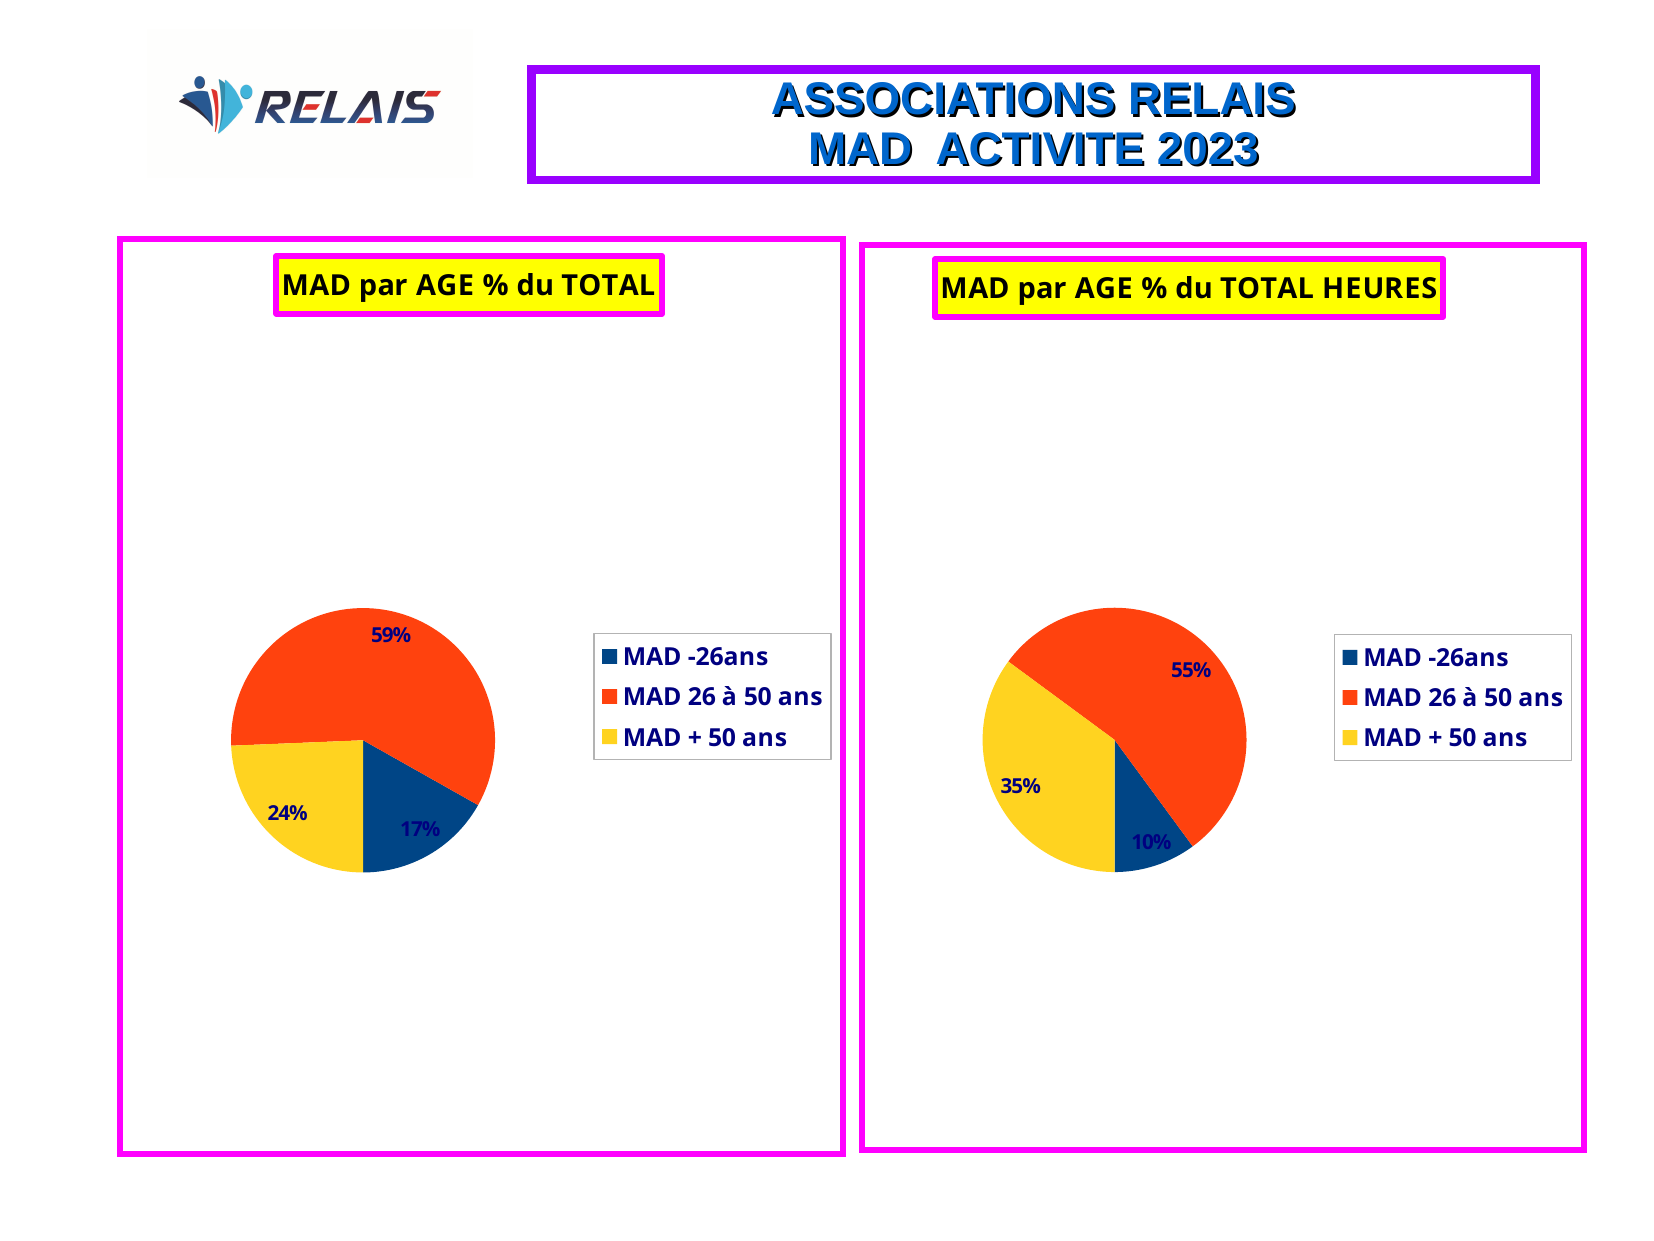

# ASSOCIATIONS RELAIS MAD ACTIVITE 2023
### Chart: MAD par AGE % du TOTAL
| Category | TOTAL |
|---|---|
| MAD -26ans | 0.168 |
| MAD 26 à 50 ans | 0.587 |
| MAD + 50 ans | 0.243 |
### Chart: MAD par AGE % du TOTAL HEURES
| Category | TOTAL |
|---|---|
| MAD -26ans | 0.101 |
| MAD 26 à 50 ans | 0.548 |
| MAD + 50 ans | 0.351 |